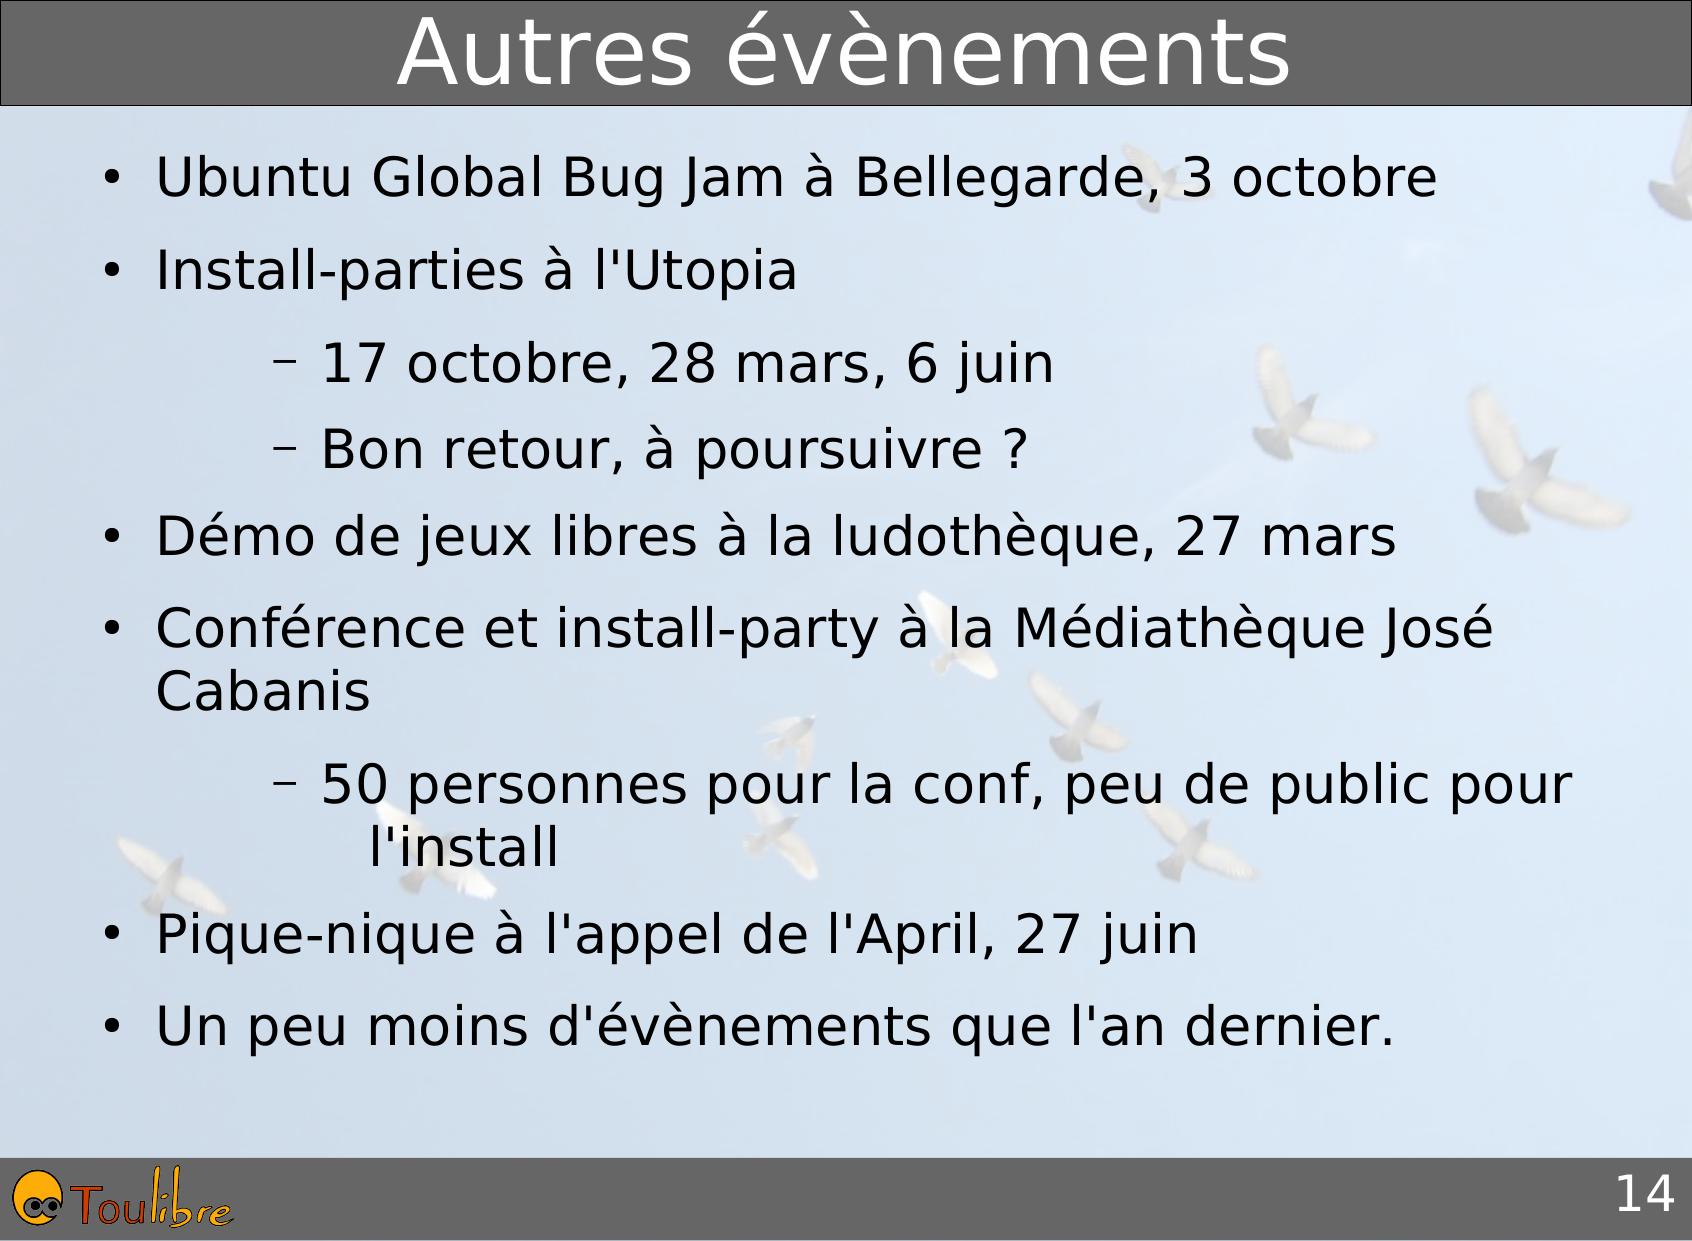

# Autres évènements
Ubuntu Global Bug Jam à Bellegarde, 3 octobre
Install-parties à l'Utopia
17 octobre, 28 mars, 6 juin
Bon retour, à poursuivre ?
Démo de jeux libres à la ludothèque, 27 mars
Conférence et install-party à la Médiathèque José Cabanis
50 personnes pour la conf, peu de public pour l'install
Pique-nique à l'appel de l'April, 27 juin
Un peu moins d'évènements que l'an dernier.